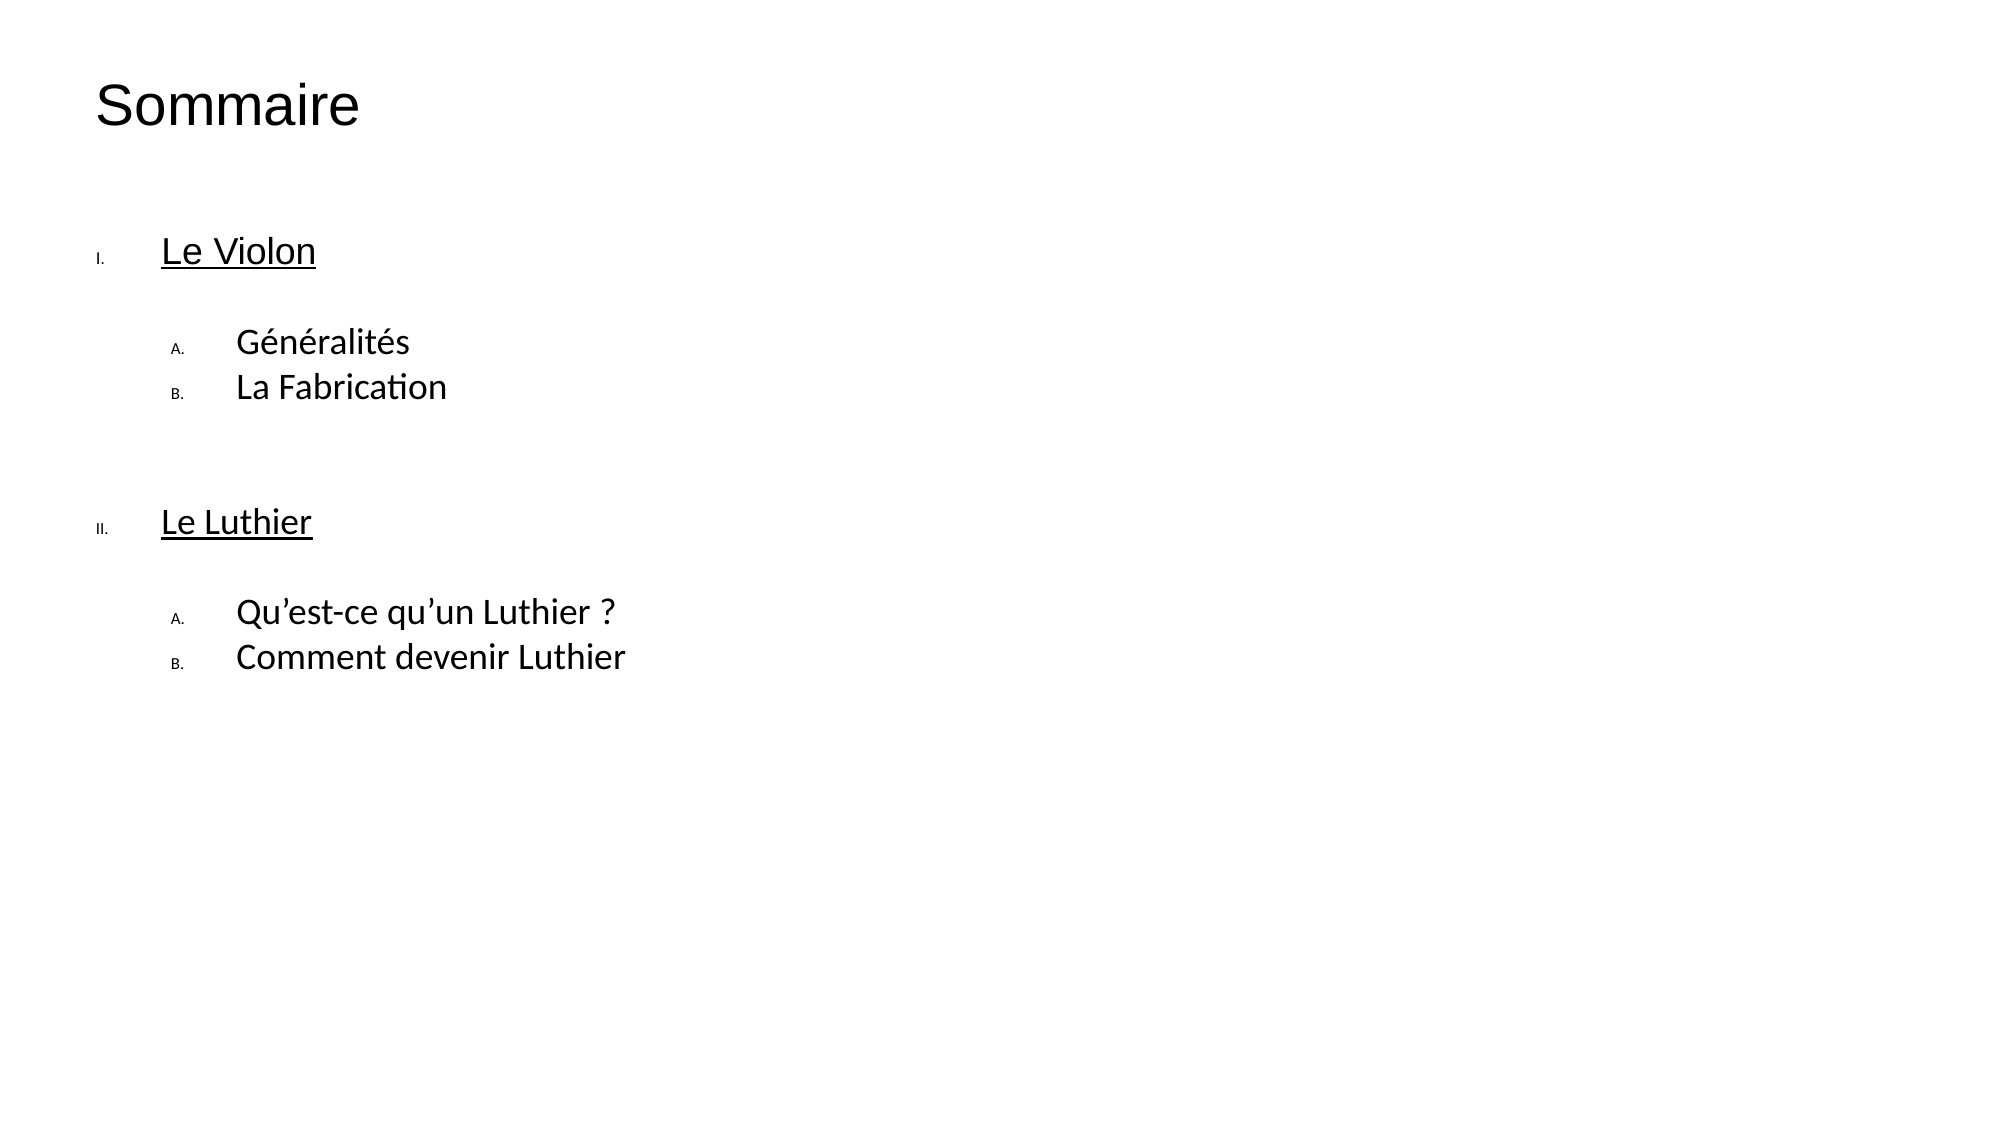

Sommaire
Le Violon
Généralités
La Fabrication
Le Luthier
Qu’est-ce qu’un Luthier ?
Comment devenir Luthier